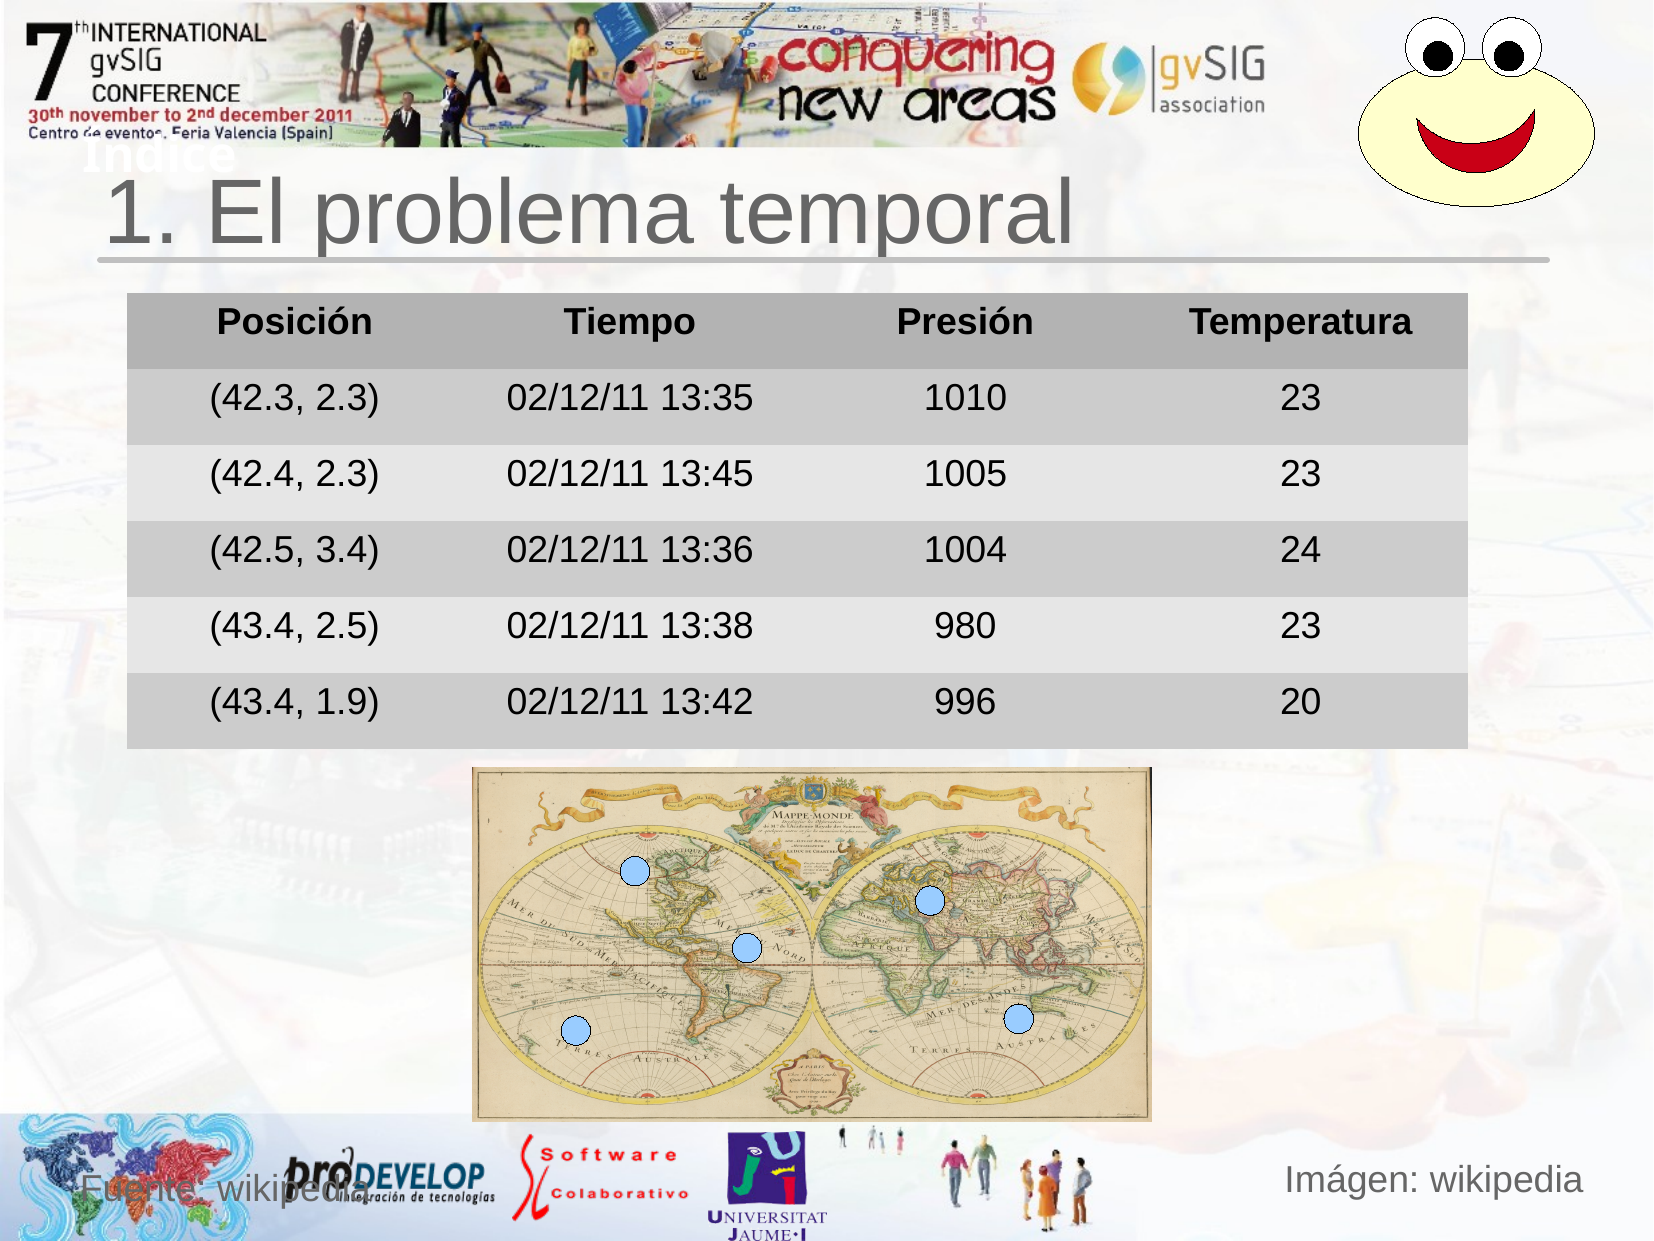

# Índice
1. El problema temporal
| Posición | Tiempo | Presión | Temperatura |
| --- | --- | --- | --- |
| (42.3, 2.3) | 02/12/11 13:35 | 1010 | 23 |
| (42.4, 2.3) | 02/12/11 13:45 | 1005 | 23 |
| (42.5, 3.4) | 02/12/11 13:36 | 1004 | 24 |
| (43.4, 2.5) | 02/12/11 13:38 | 980 | 23 |
| (43.4, 1.9) | 02/12/11 13:42 | 996 | 20 |
Imágen: wikipedia
Fuente: wikipedia